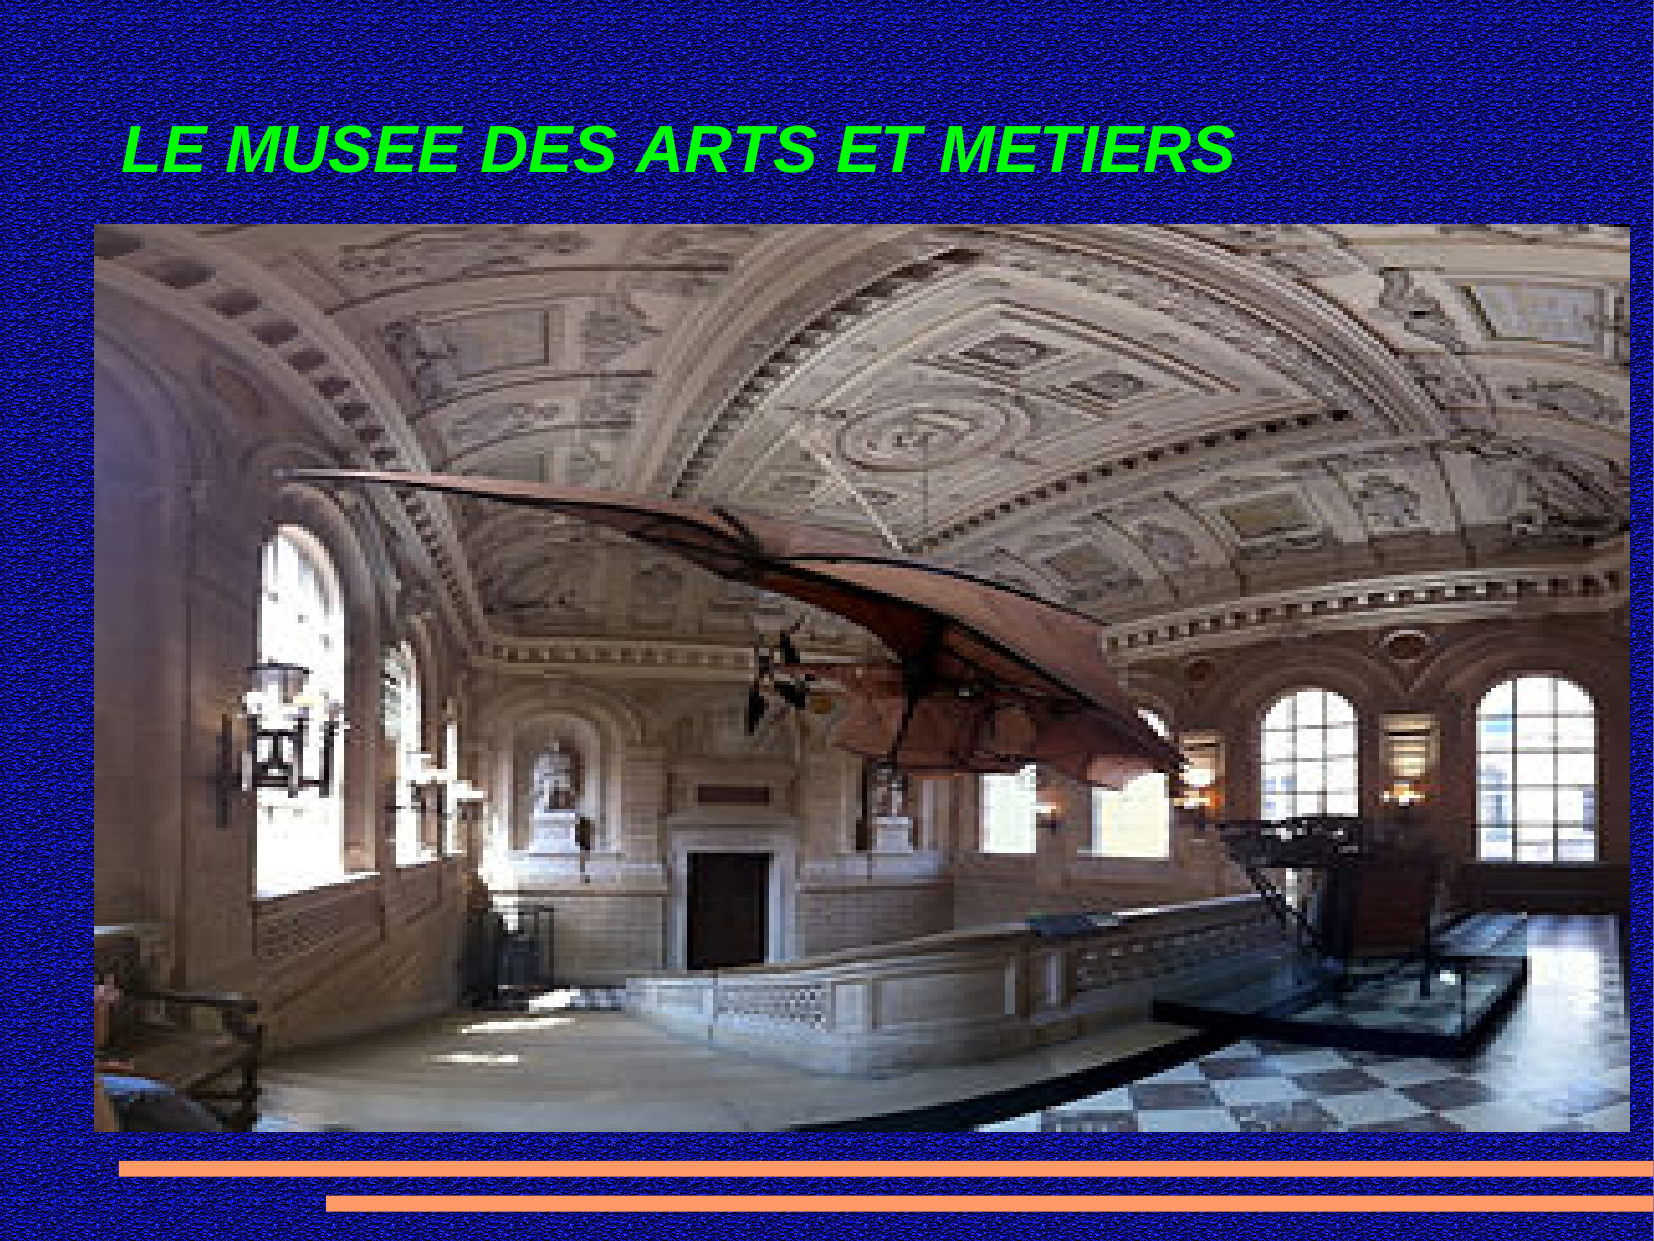

# LE MUSEE DES ARTS ET METIERS